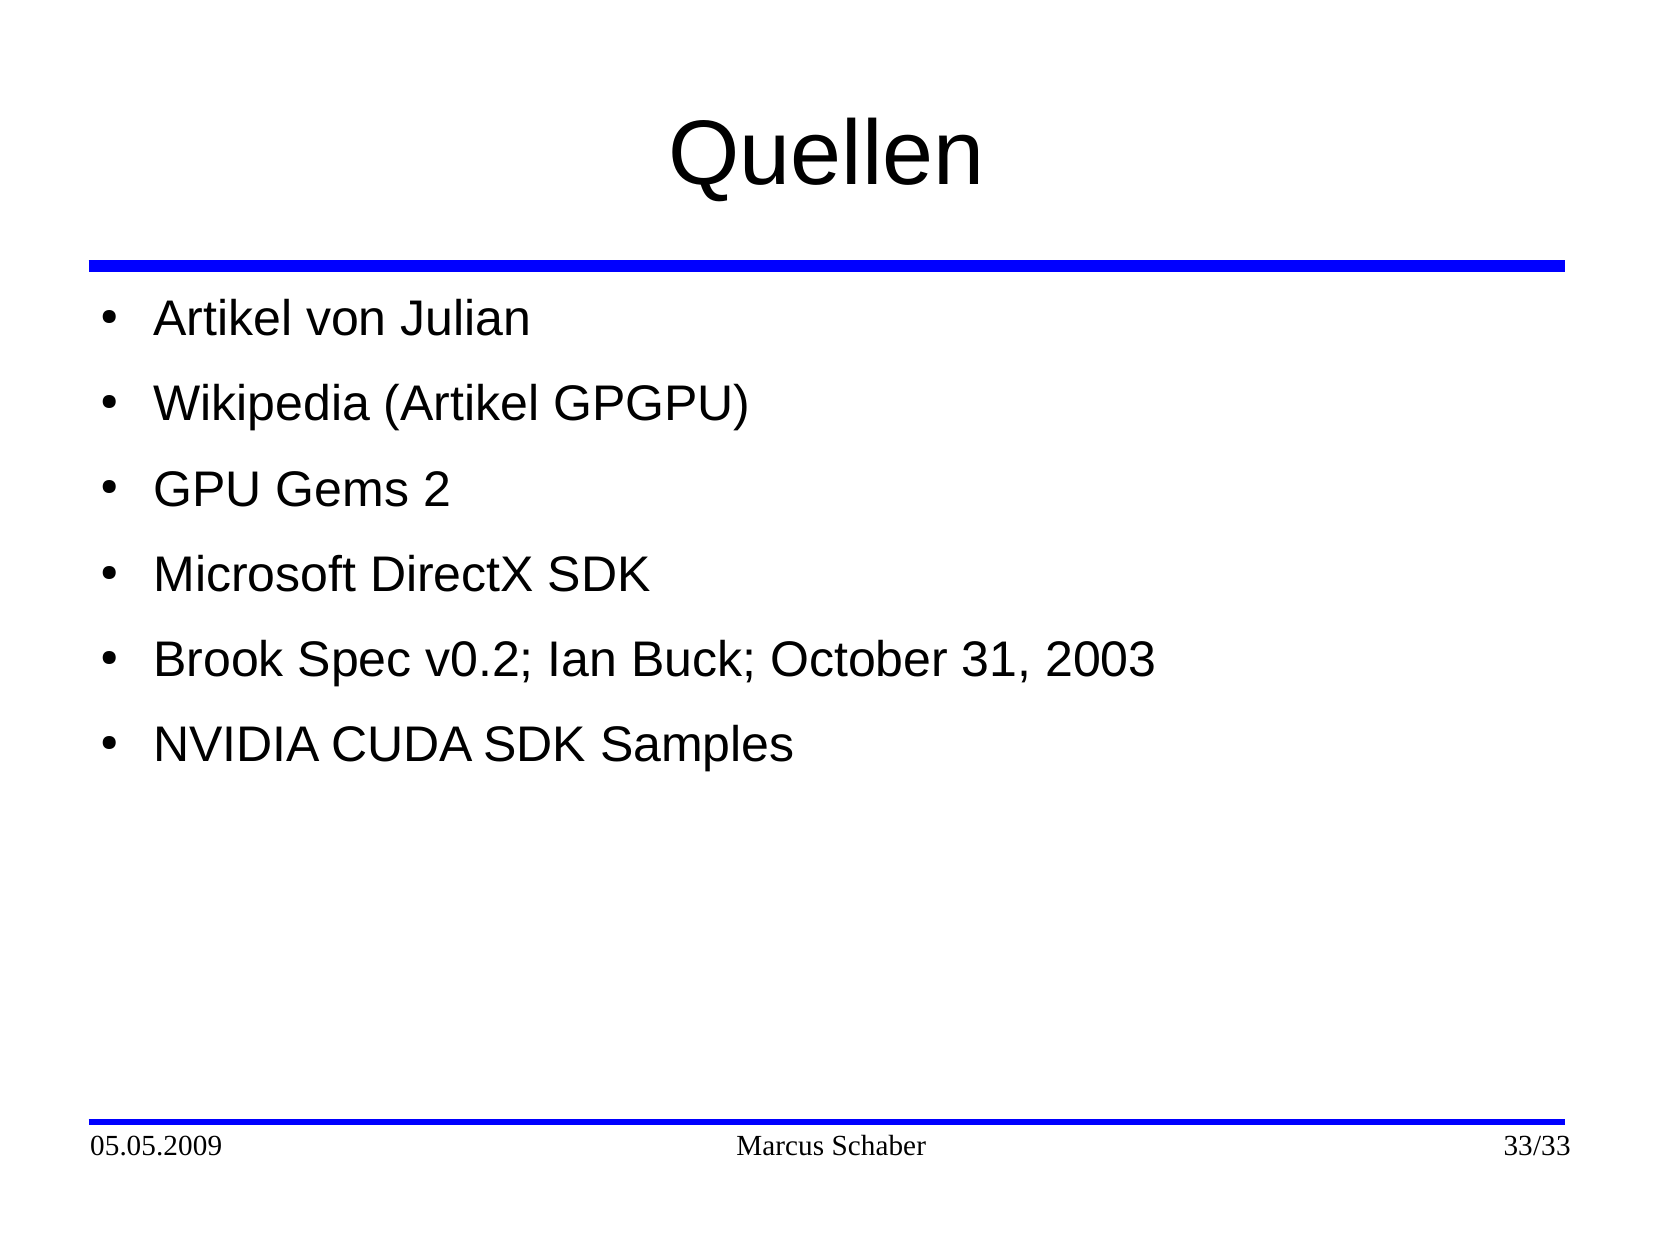

# Quellen
Artikel von Julian
Wikipedia (Artikel GPGPU)
GPU Gems 2
Microsoft DirectX SDK
Brook Spec v0.2; Ian Buck; October 31, 2003
NVIDIA CUDA SDK Samples
33